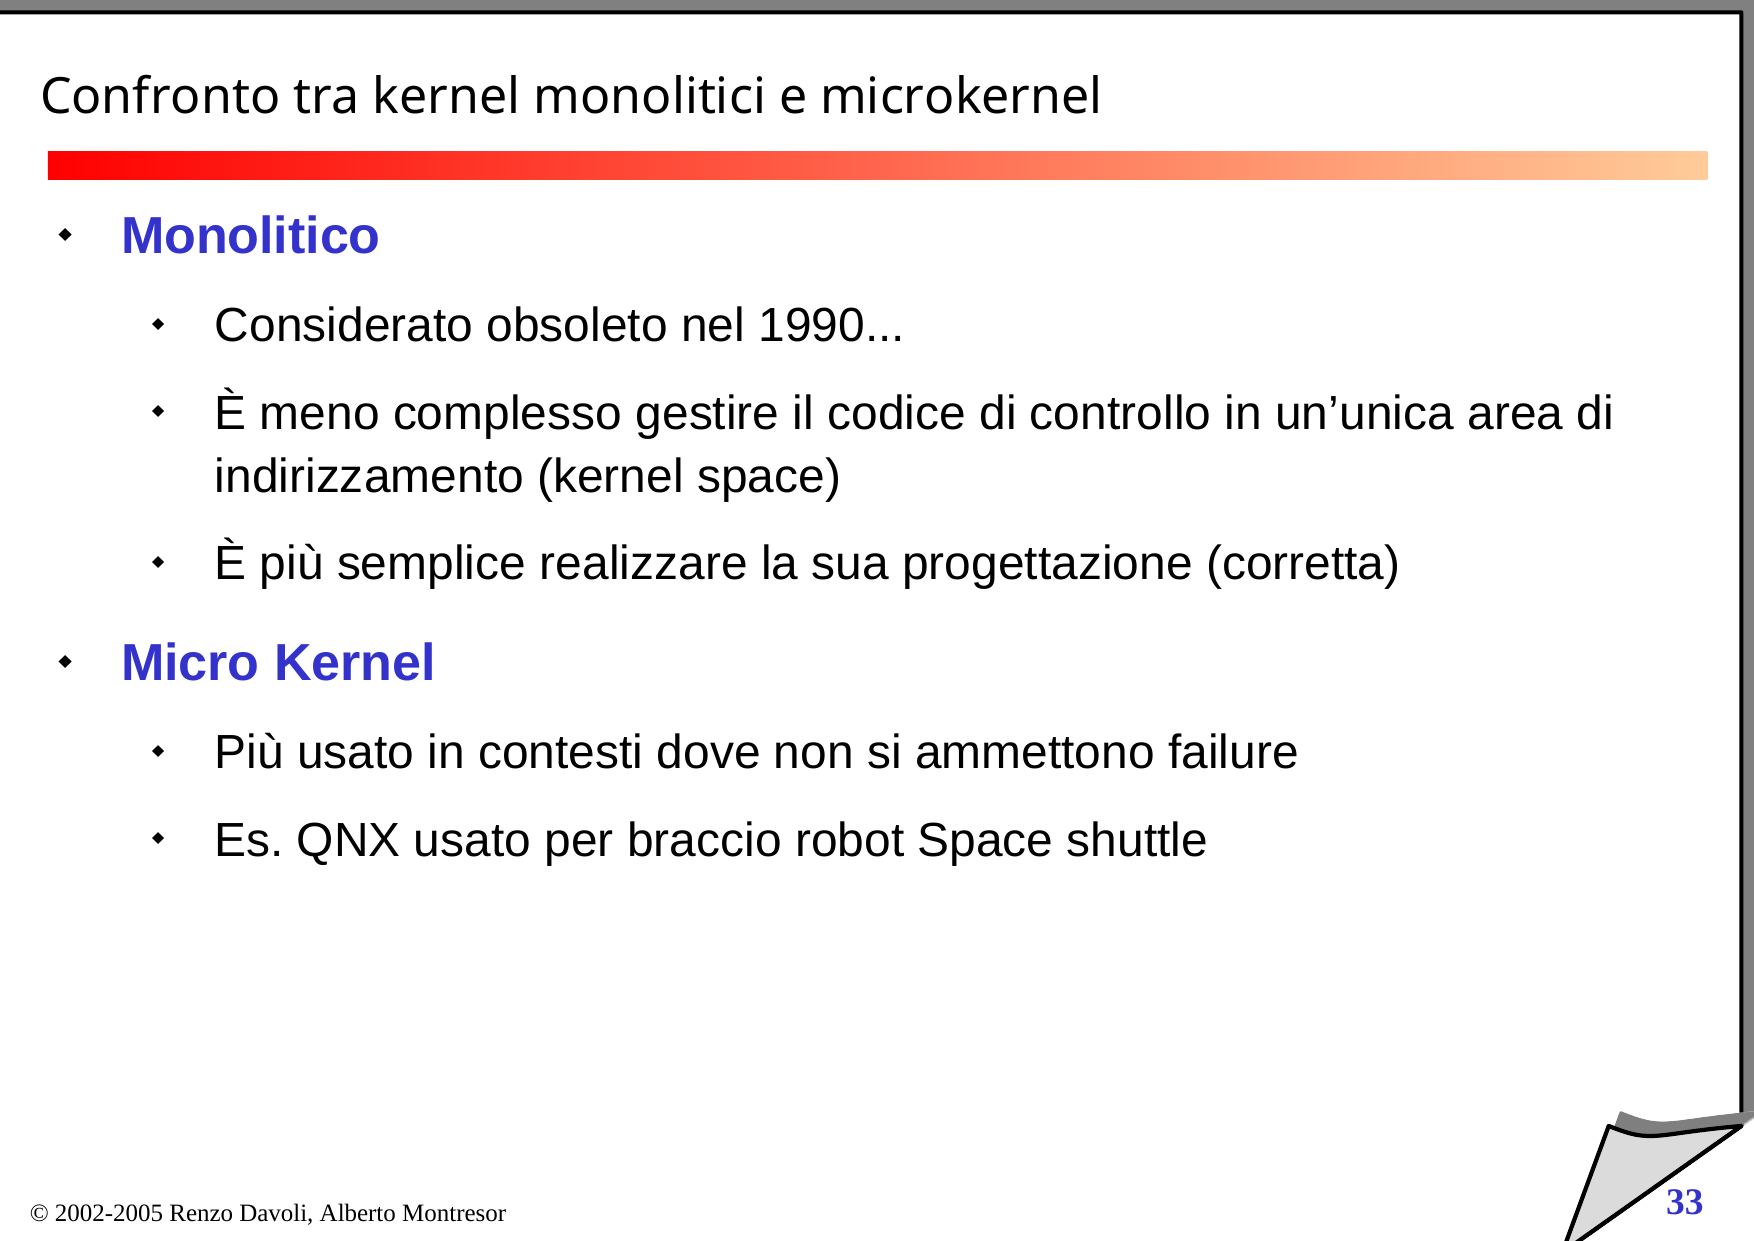

# Confronto tra kernel monolitici e microkernel
Monolitico
Considerato obsoleto nel 1990...
È meno complesso gestire il codice di controllo in un’unica area di indirizzamento (kernel space)
È più semplice realizzare la sua progettazione (corretta)
Micro Kernel
Più usato in contesti dove non si ammettono failure
Es. QNX usato per braccio robot Space shuttle